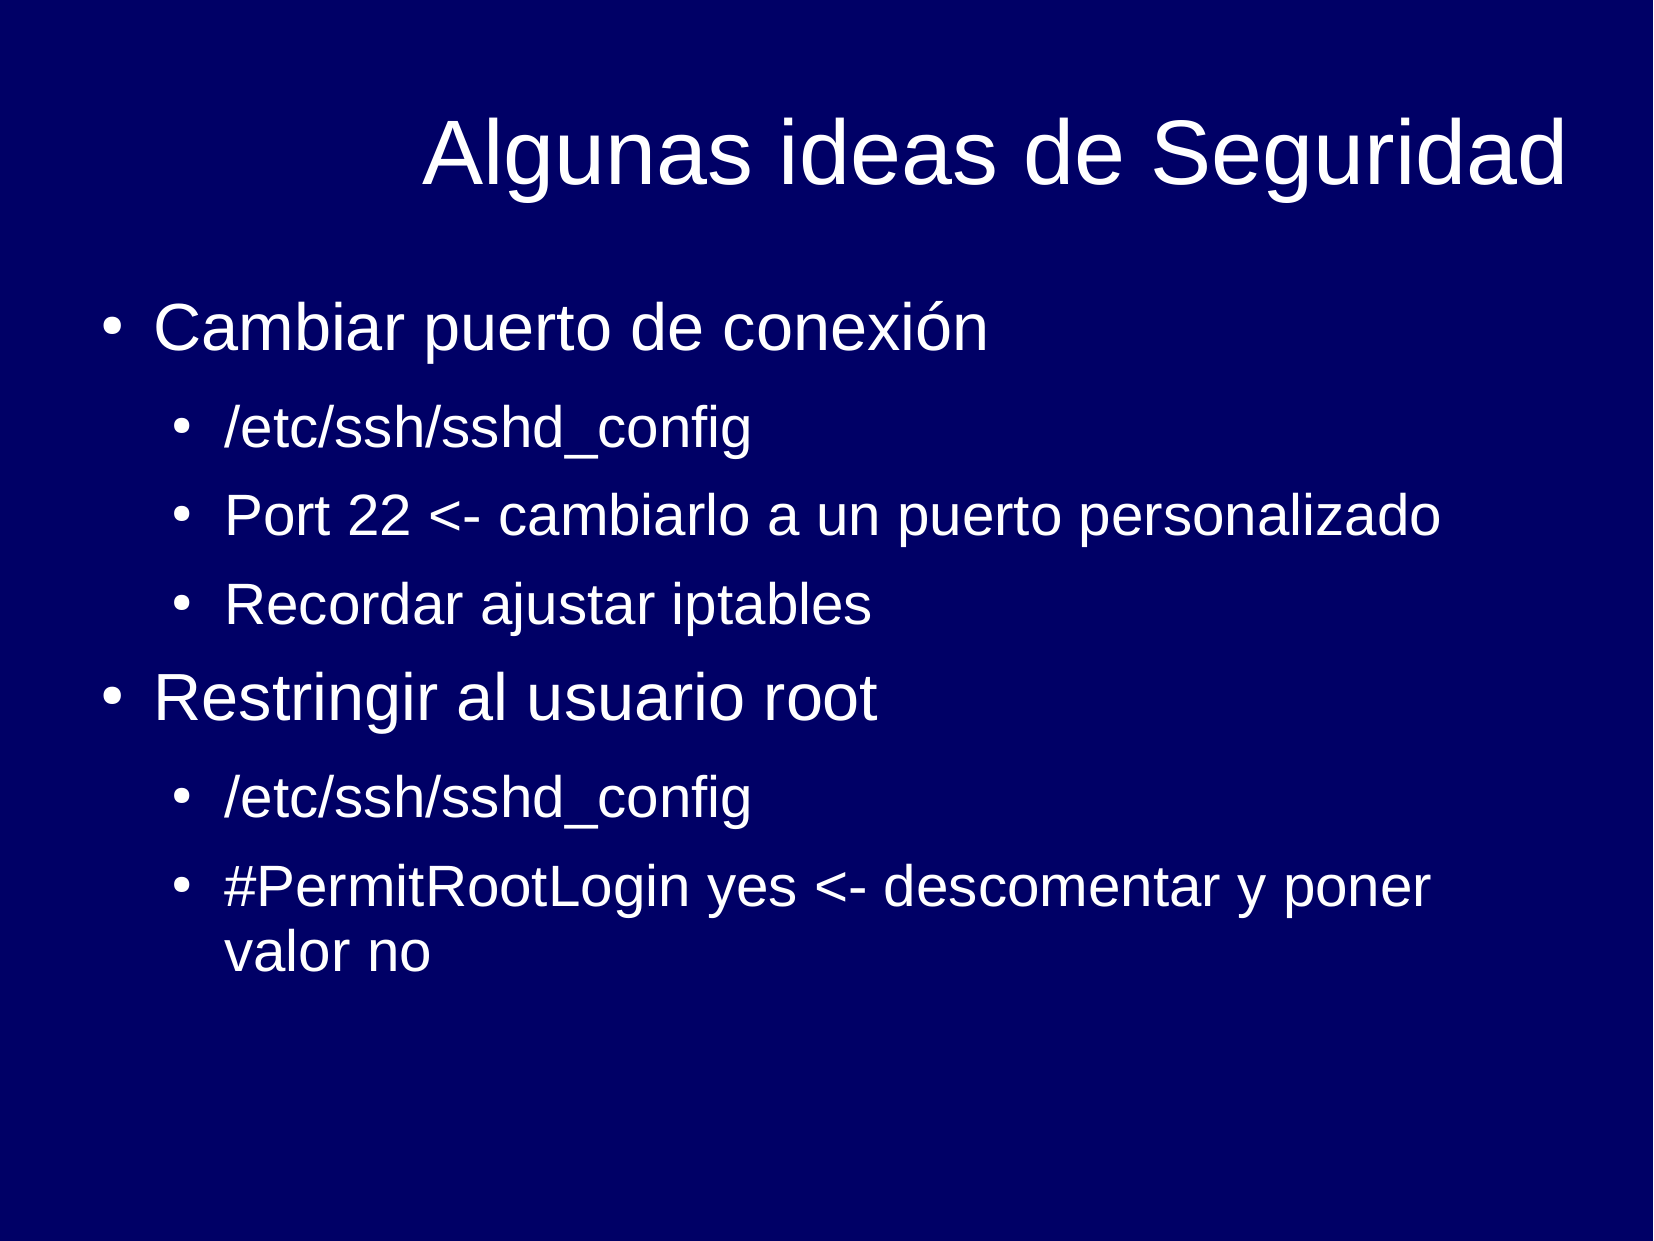

# Algunas ideas de Seguridad
Cambiar puerto de conexión
/etc/ssh/sshd_config
Port 22 <- cambiarlo a un puerto personalizado
Recordar ajustar iptables
Restringir al usuario root
/etc/ssh/sshd_config
#PermitRootLogin yes <- descomentar y poner valor no